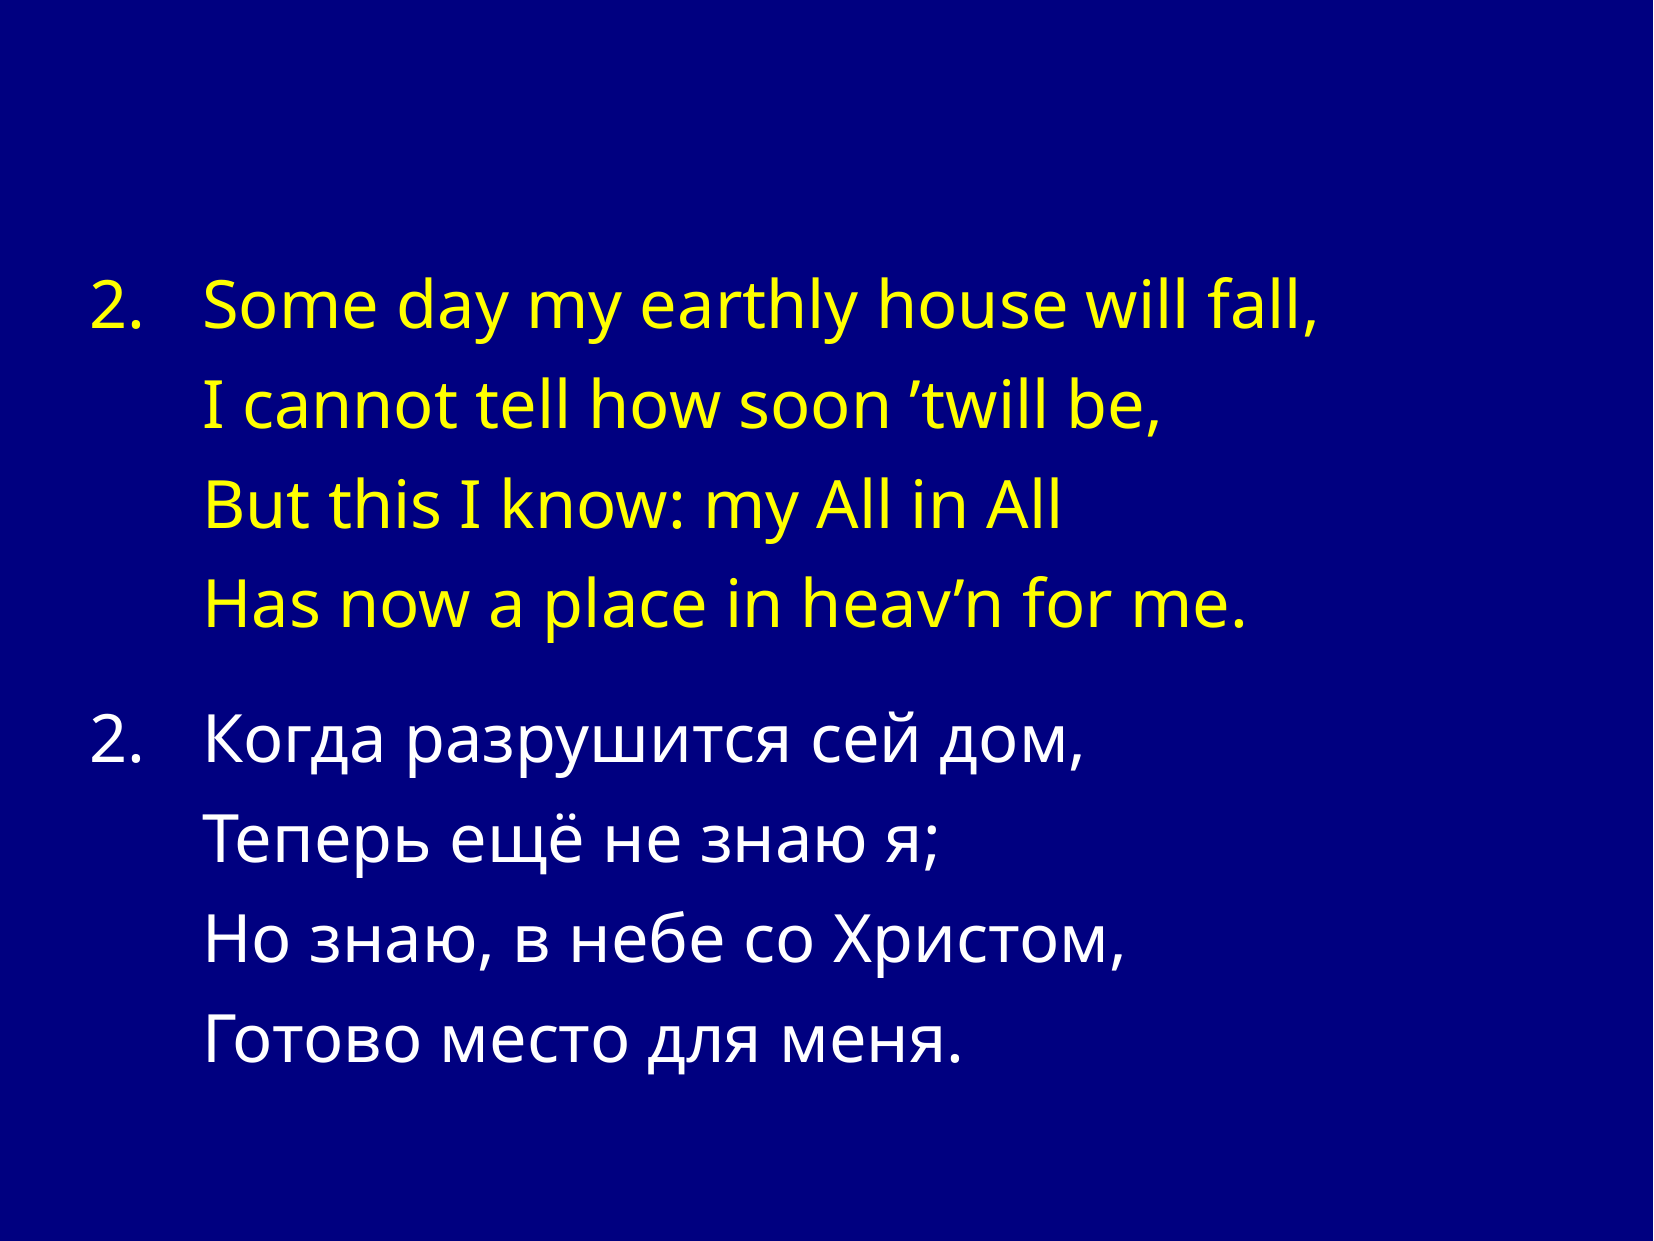

2.	Some day my earthly house will fall,
	I cannot tell how soon ’twill be,
	But this I know: my All in All
	Has now a place in heav’n for me.
2.	Когда разрушится сей дом,
	Теперь ещё не знаю я;
	Но знаю, в небе со Христом,
	Готово место для меня.